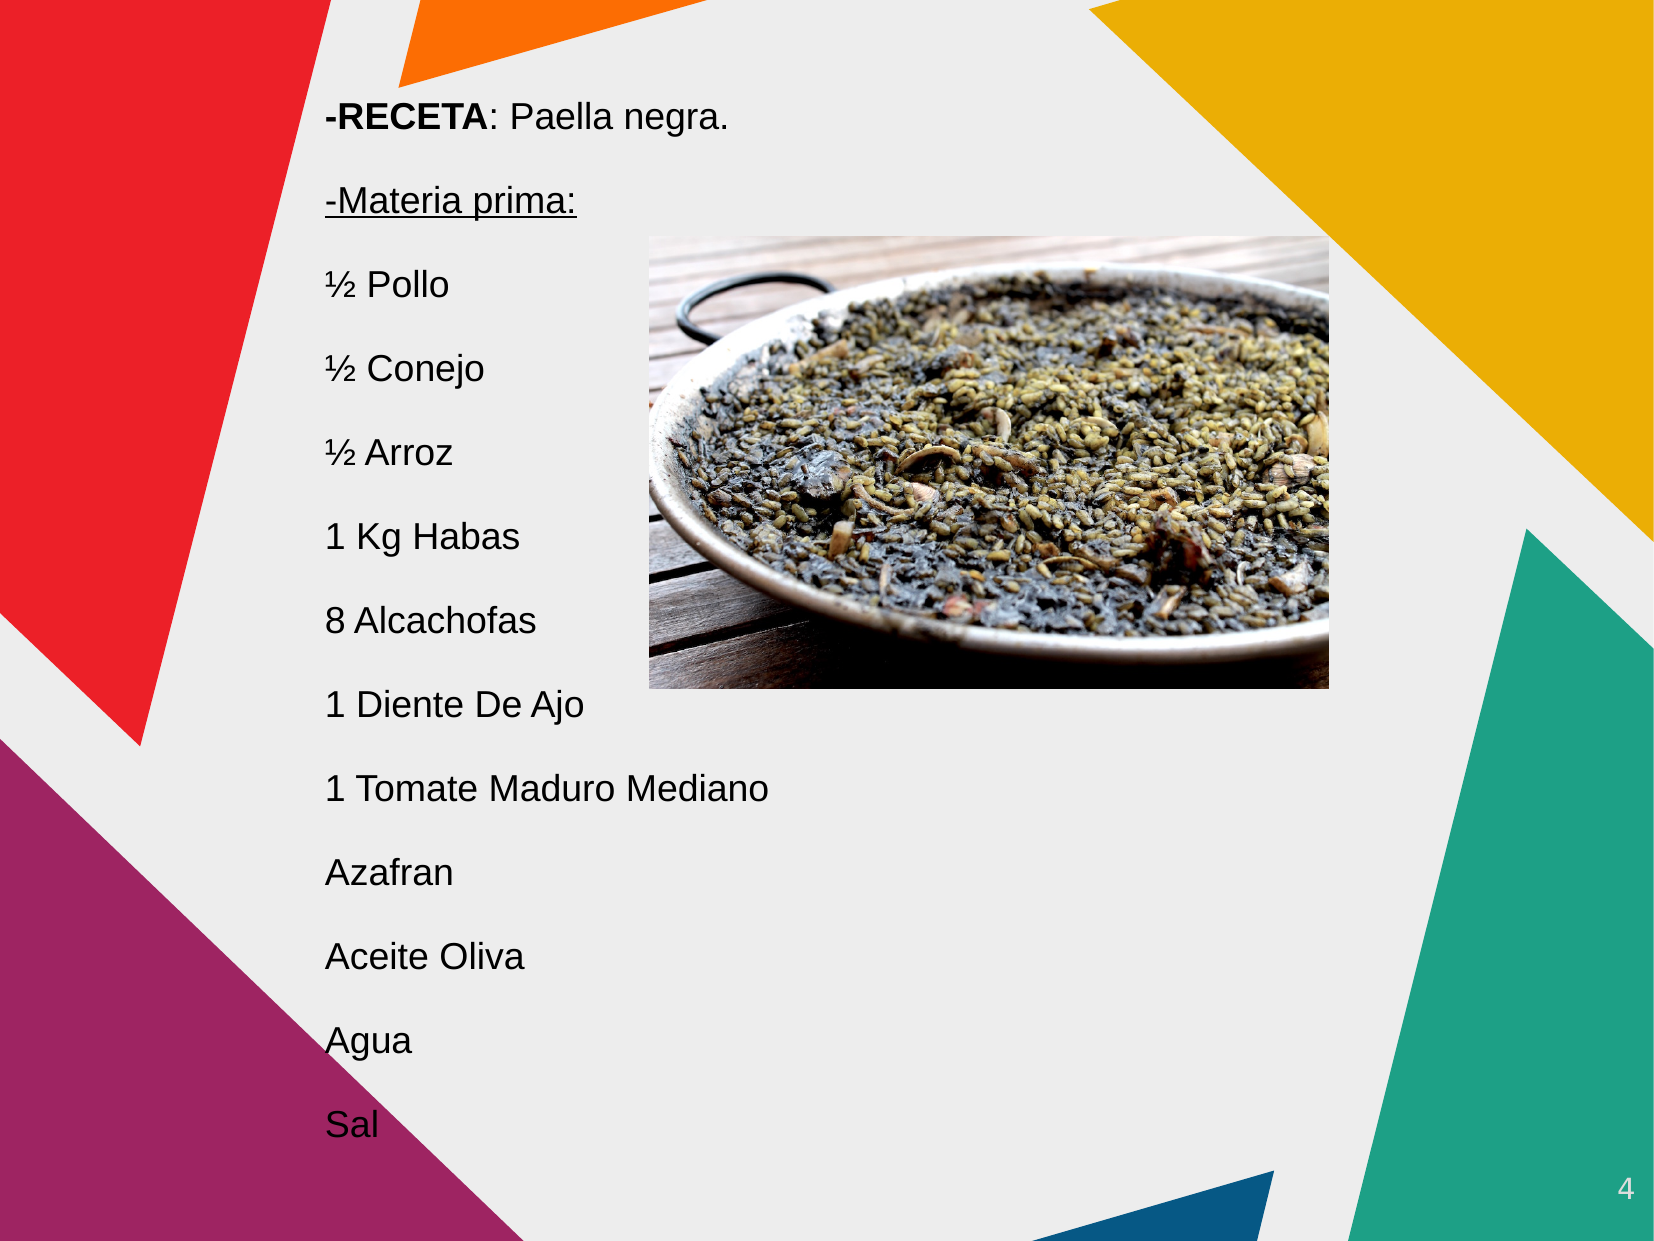

-RECETA: Paella negra.
-Materia prima:
½ Pollo
½ Conejo
½ Arroz
1 Kg Habas
8 Alcachofas
1 Diente De Ajo
1 Tomate Maduro Mediano
Azafran
Aceite Oliva
Agua
Sal
4